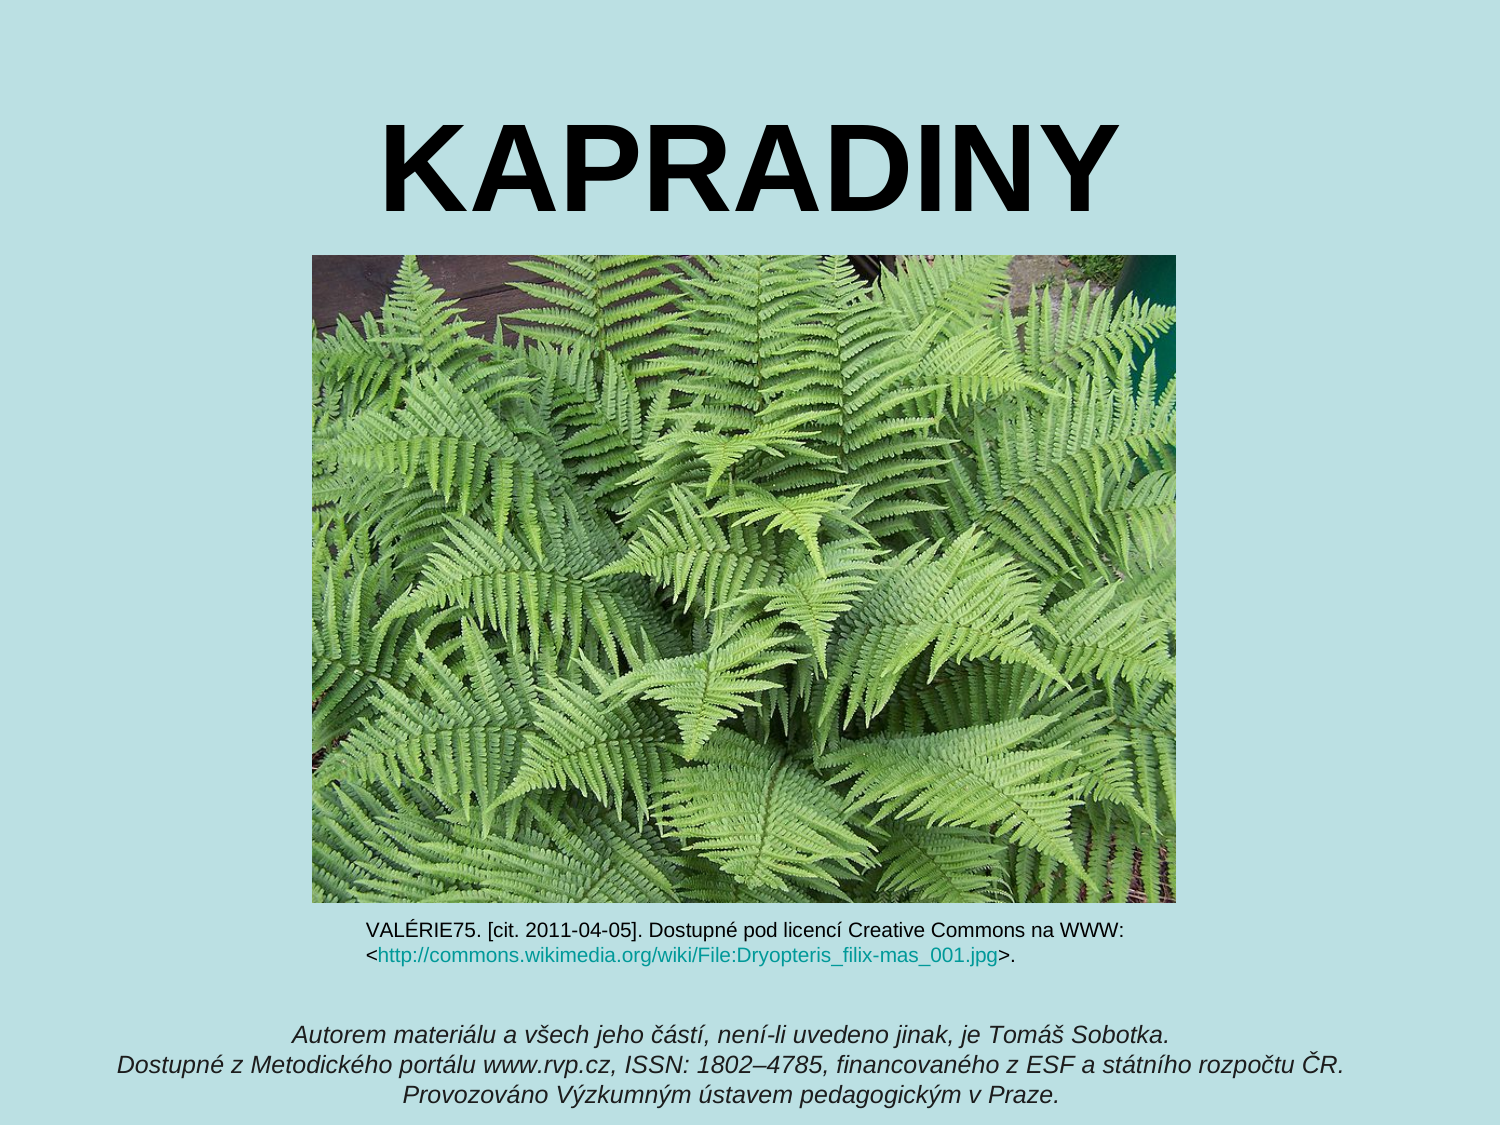

# KAPRADINY
VALÉRIE75. [cit. 2011-04-05]. Dostupné pod licencí Creative Commons na WWW:
<http://commons.wikimedia.org/wiki/File:Dryopteris_filix-mas_001.jpg>.
Autorem materiálu a všech jeho částí, není-li uvedeno jinak, je Tomáš Sobotka.
Dostupné z Metodického portálu www.rvp.cz, ISSN: 1802–4785, financovaného z ESF a státního rozpočtu ČR. Provozováno Výzkumným ústavem pedagogickým v Praze.